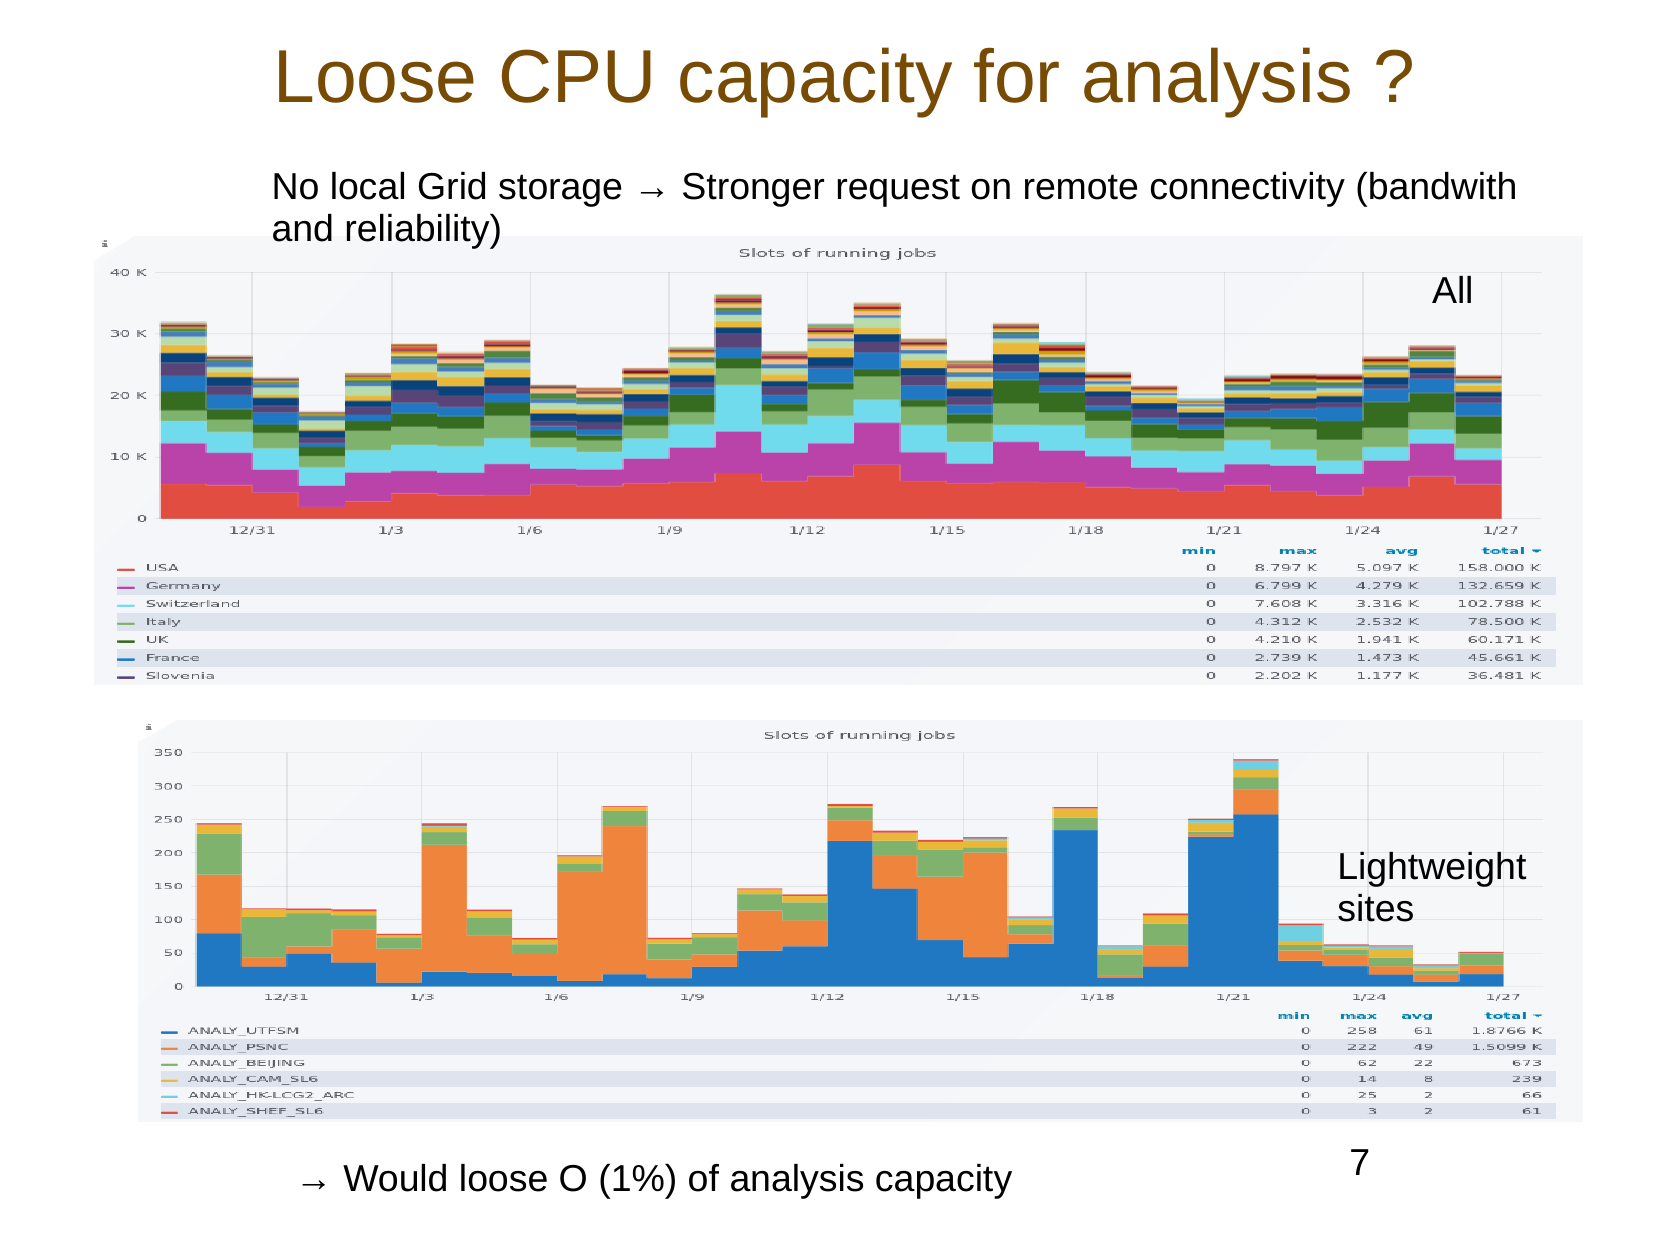

# Loose CPU capacity for analysis ?
No local Grid storage → Stronger request on remote connectivity (bandwith and reliability)
All
Lightweight sites
→ Would loose O (1%) of analysis capacity